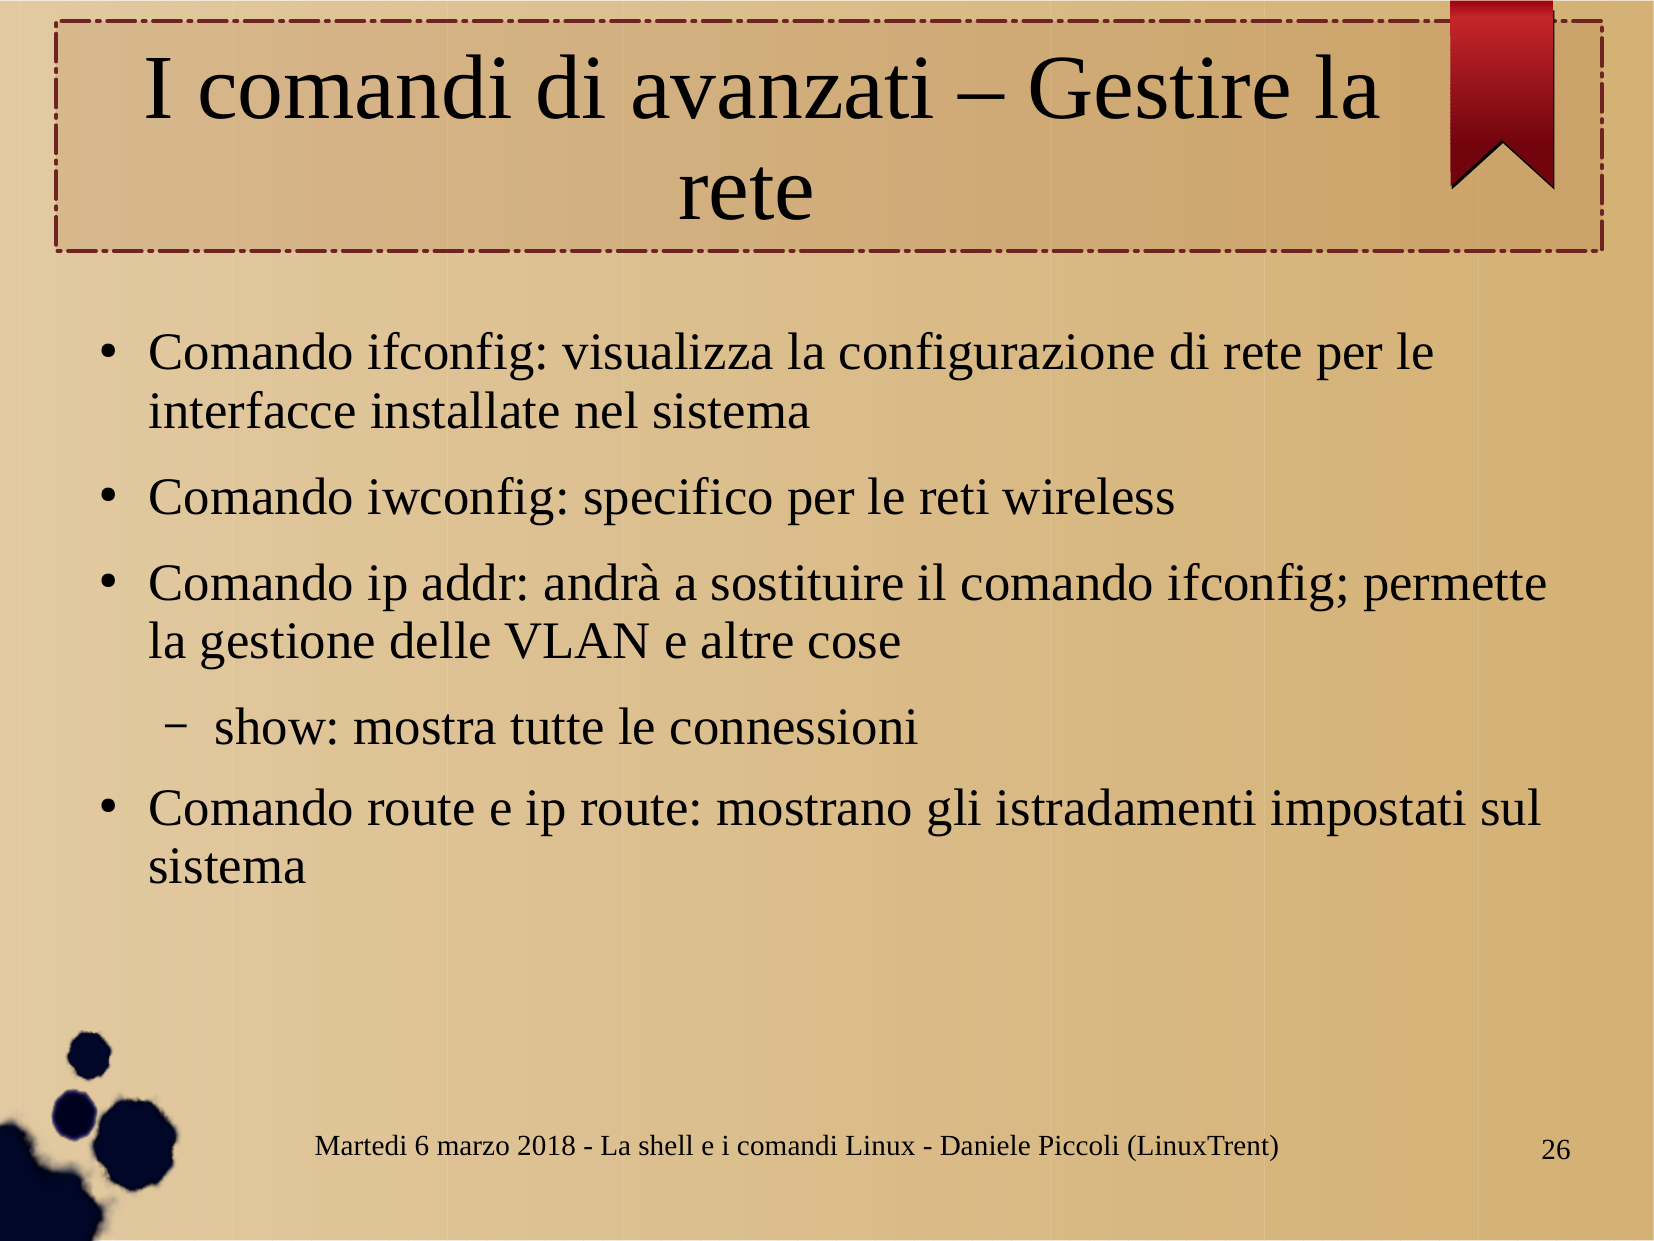

# I comandi di avanzati – Gestire la rete
Comando ifconfig: visualizza la configurazione di rete per le interfacce installate nel sistema
Comando iwconfig: specifico per le reti wireless
Comando ip addr: andrà a sostituire il comando ifconfig; permette la gestione delle VLAN e altre cose
show: mostra tutte le connessioni
Comando route e ip route: mostrano gli istradamenti impostati sul sistema
Martedi 6 marzo 2018 - La shell e i comandi Linux - Daniele Piccoli (LinuxTrent)
26